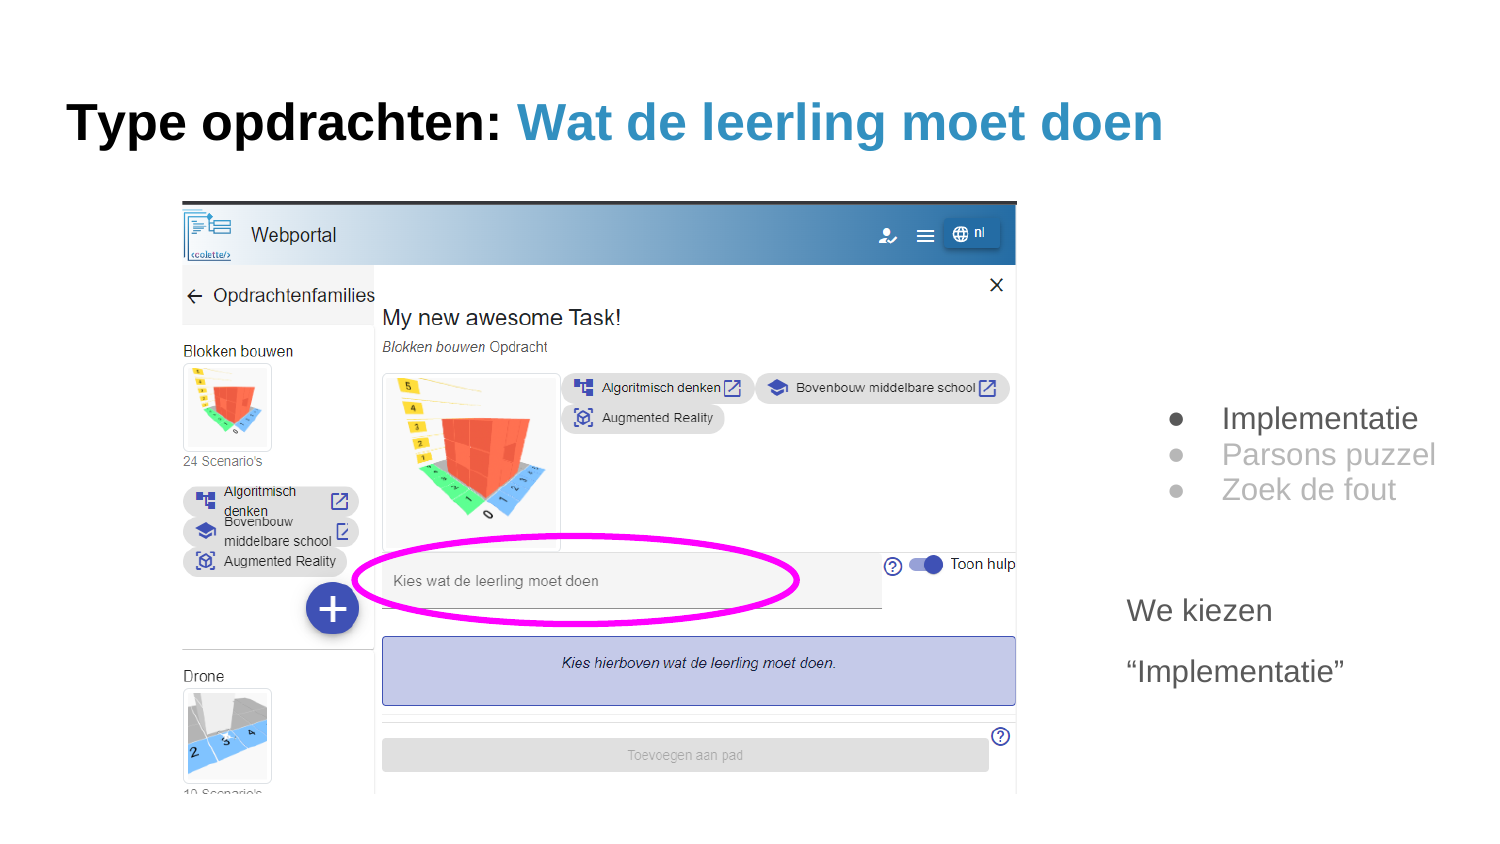

# Type opdrachten: Wat de leerling moet doen
Implementatie
Parsons puzzel
Zoek de fout
We kiezen
“Implementatie”